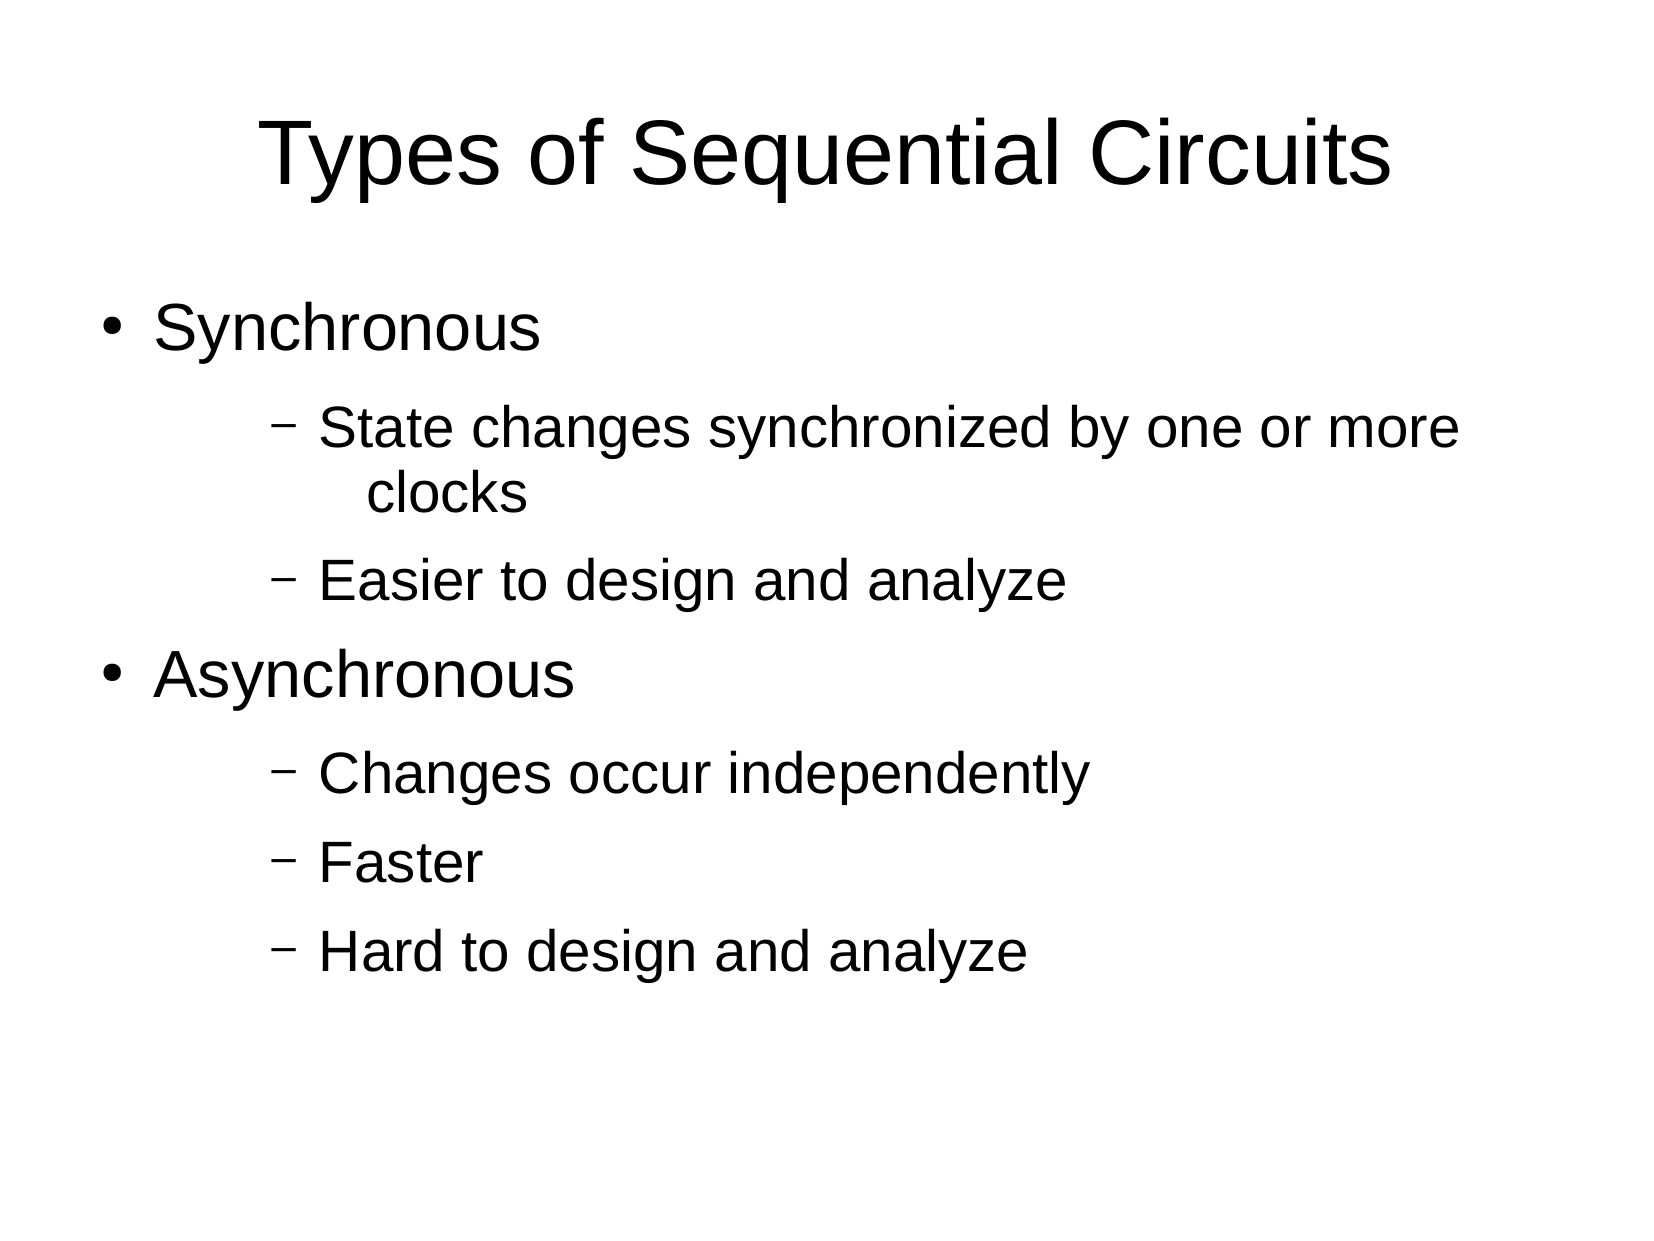

# Types of Sequential Circuits
Synchronous
State changes synchronized by one or more clocks
Easier to design and analyze
Asynchronous
Changes occur independently
Faster
Hard to design and analyze